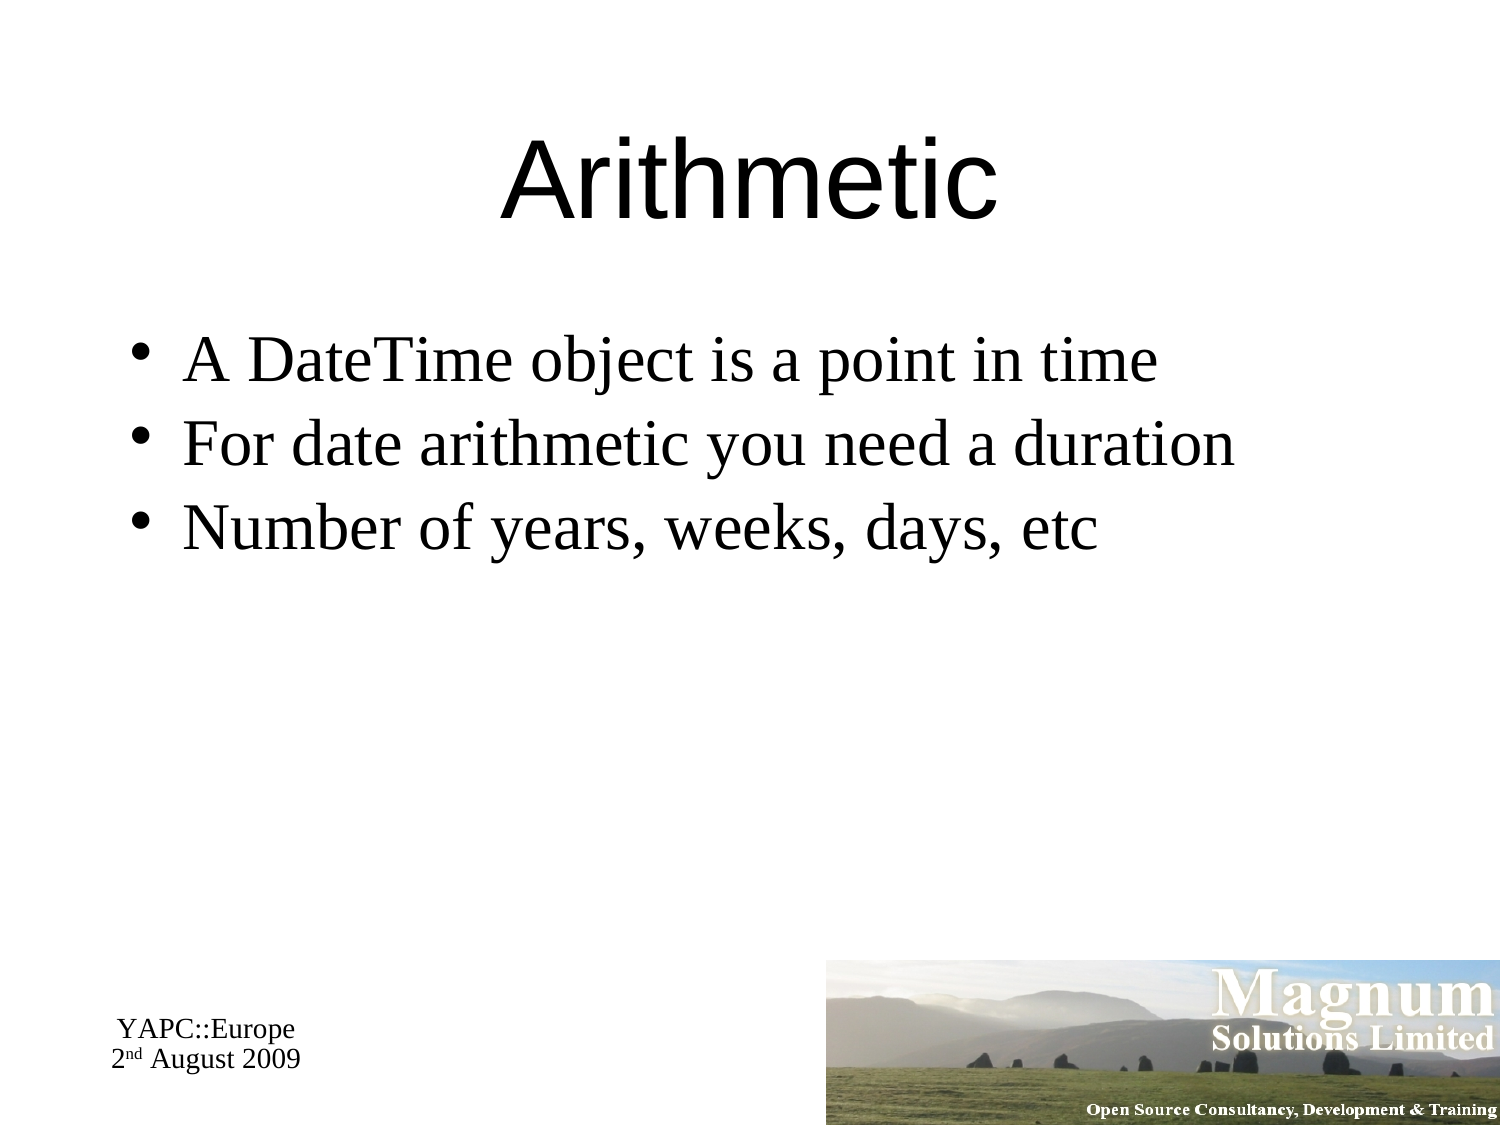

# Arithmetic
A DateTime object is a point in time
For date arithmetic you need a duration
Number of years, weeks, days, etc
103